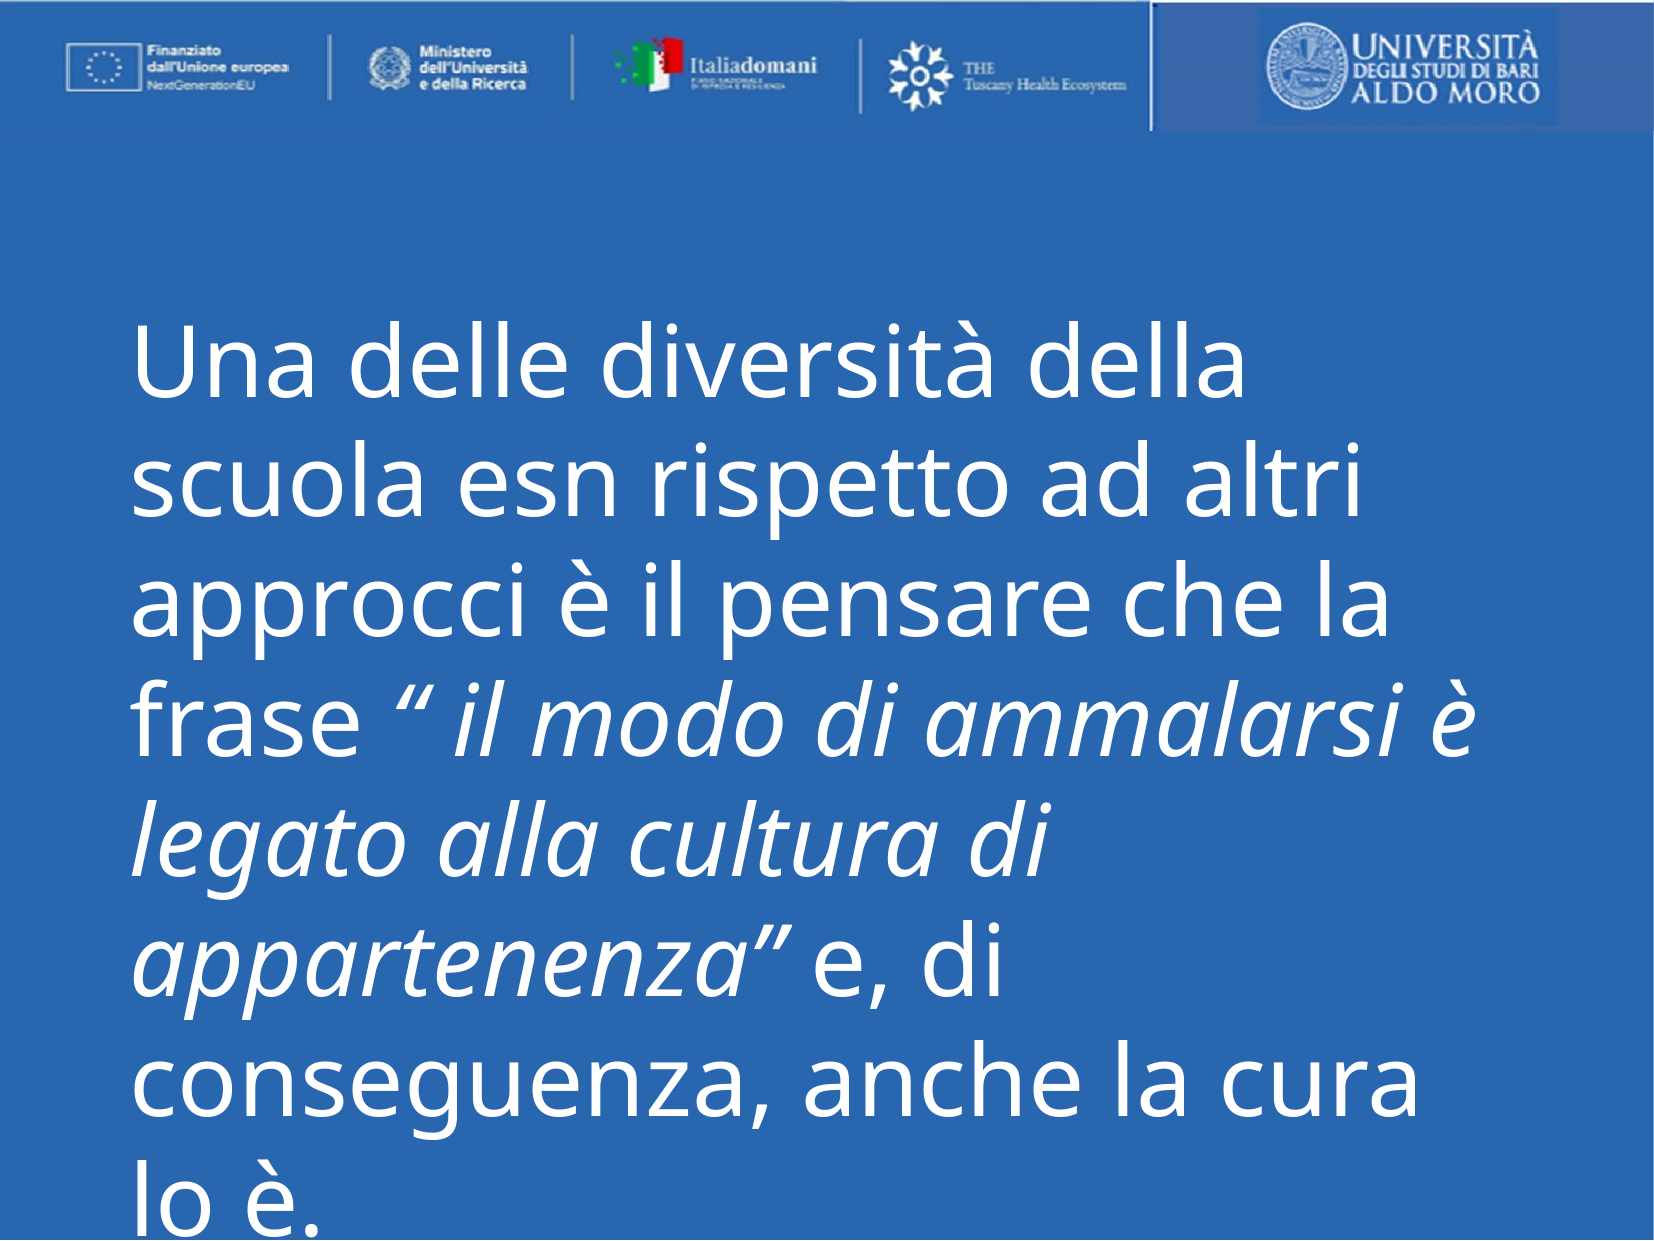

# Una delle diversità della scuola esn rispetto ad altri approcci è il pensare che la frase “ il modo di ammalarsi è legato alla cultura di appartenenza” e, di conseguenza, anche la cura lo è.